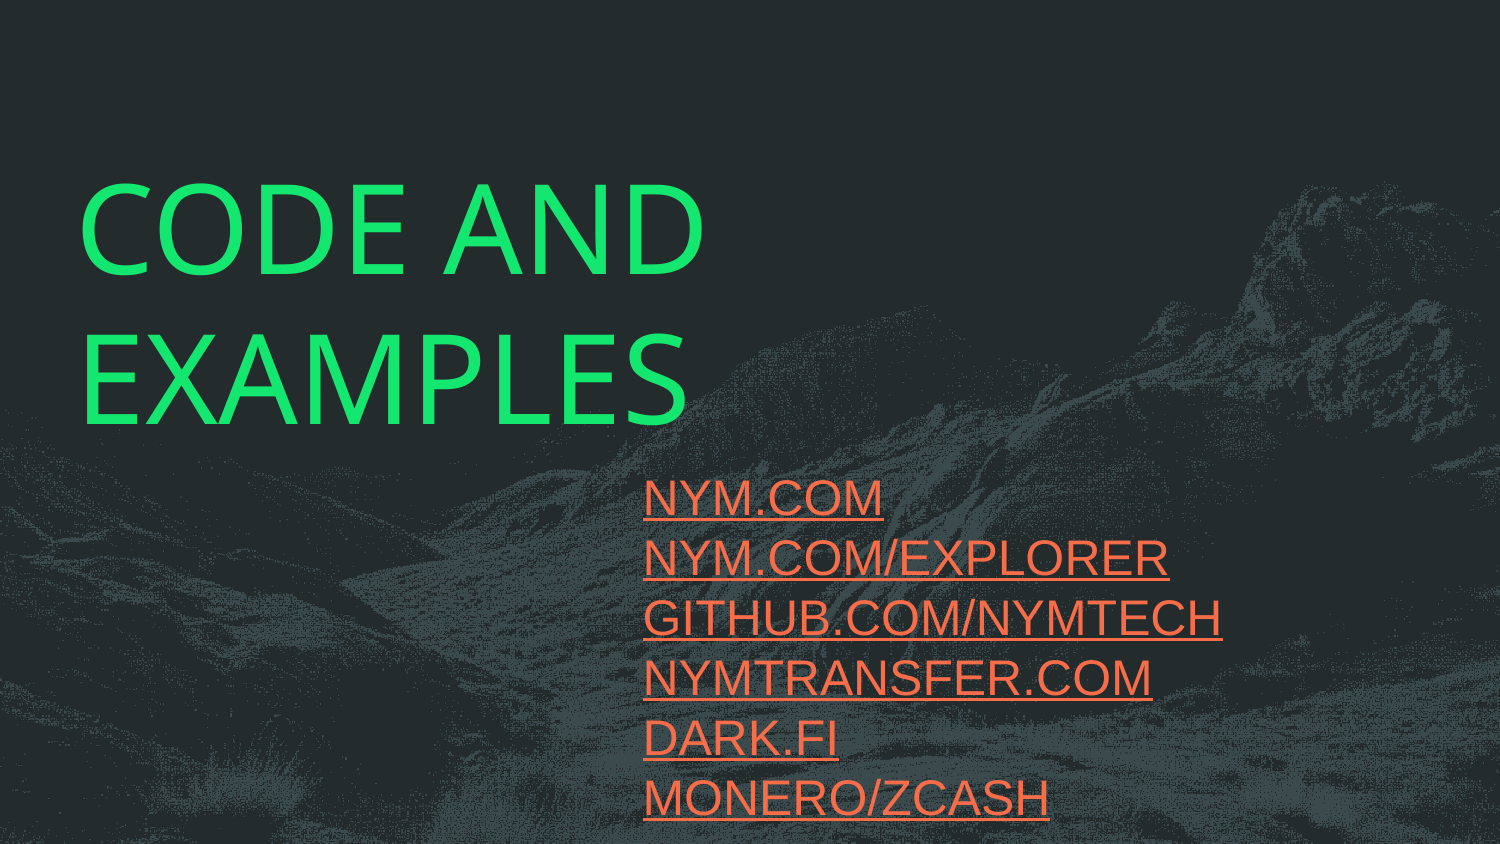

CODE AND EXAMPLES
NYM.COM
NYM.COM/EXPLORER
GITHUB.COM/NYMTECH
NYMTRANSFER.COM
DARK.FI
MONERO/ZCASH